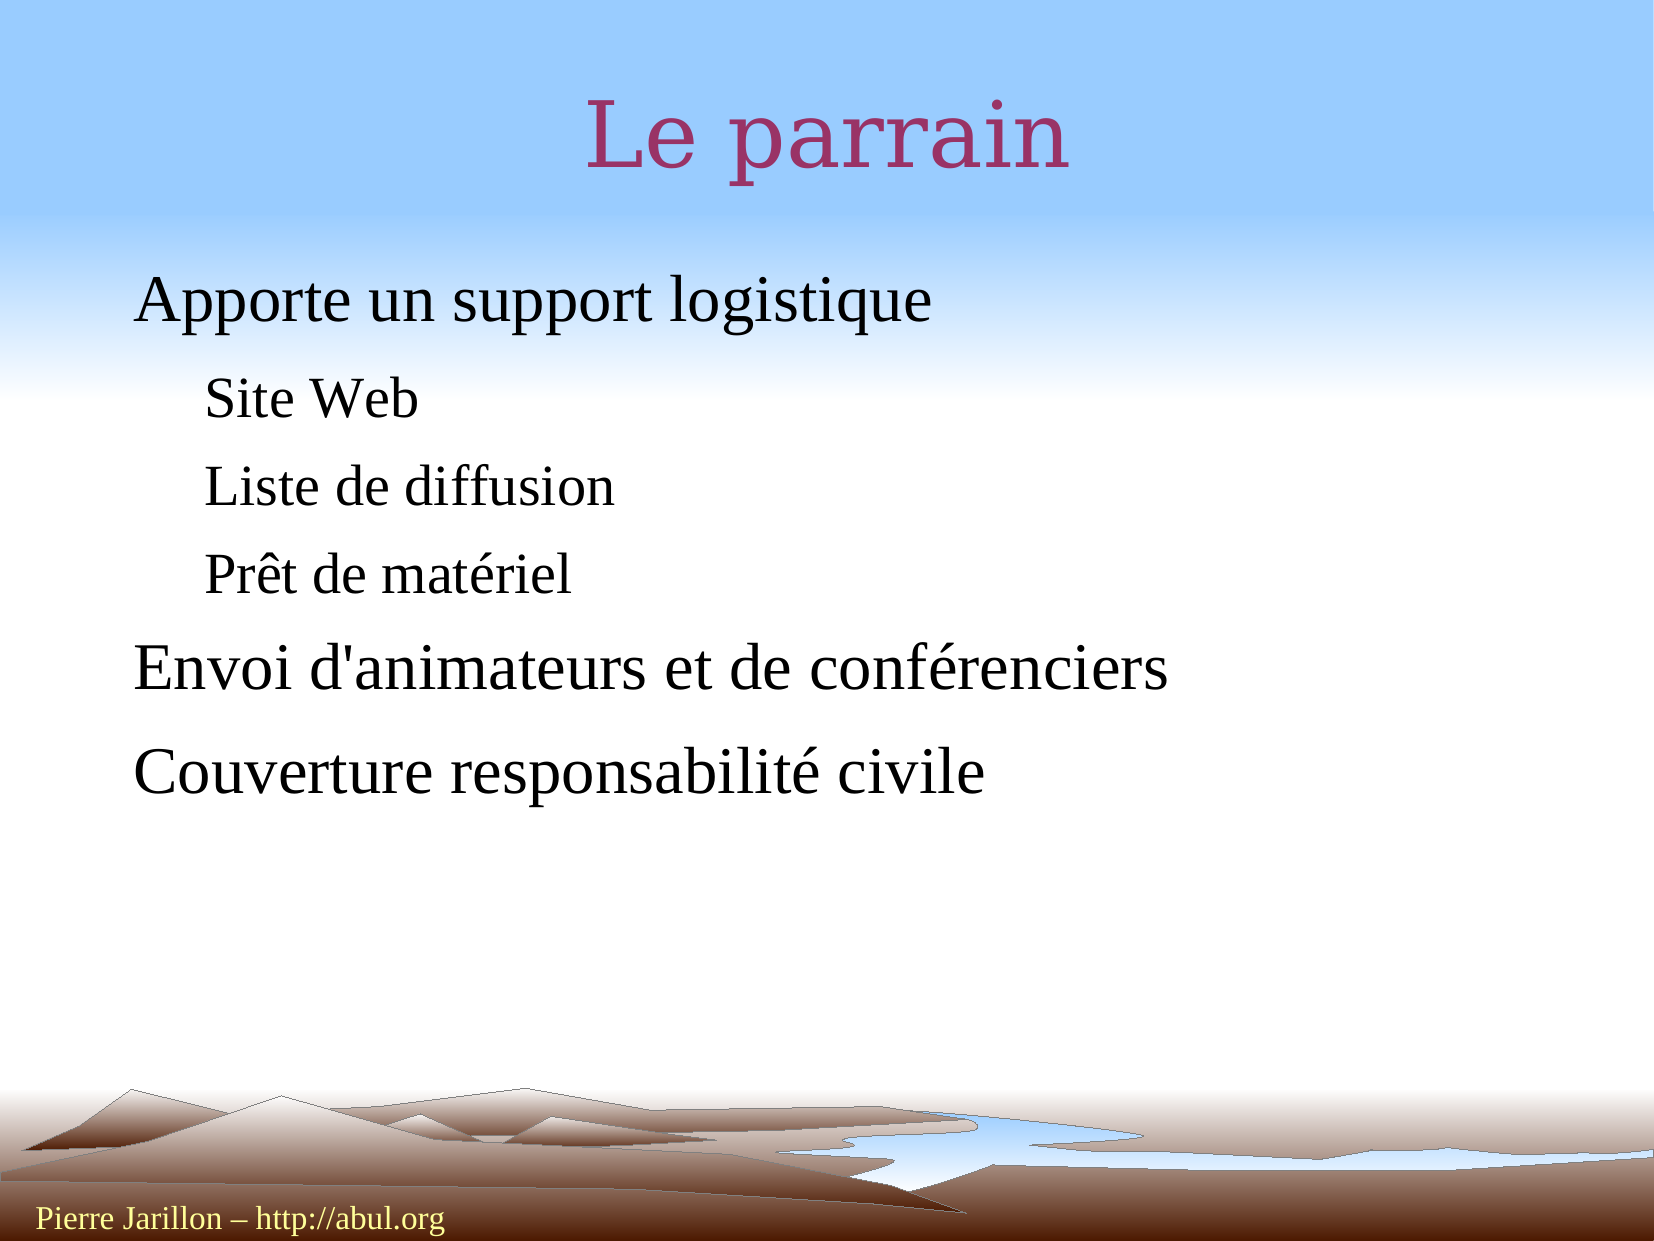

# Le parrain
Apporte un support logistique
Site Web
Liste de diffusion
Prêt de matériel
Envoi d'animateurs et de conférenciers
Couverture responsabilité civile